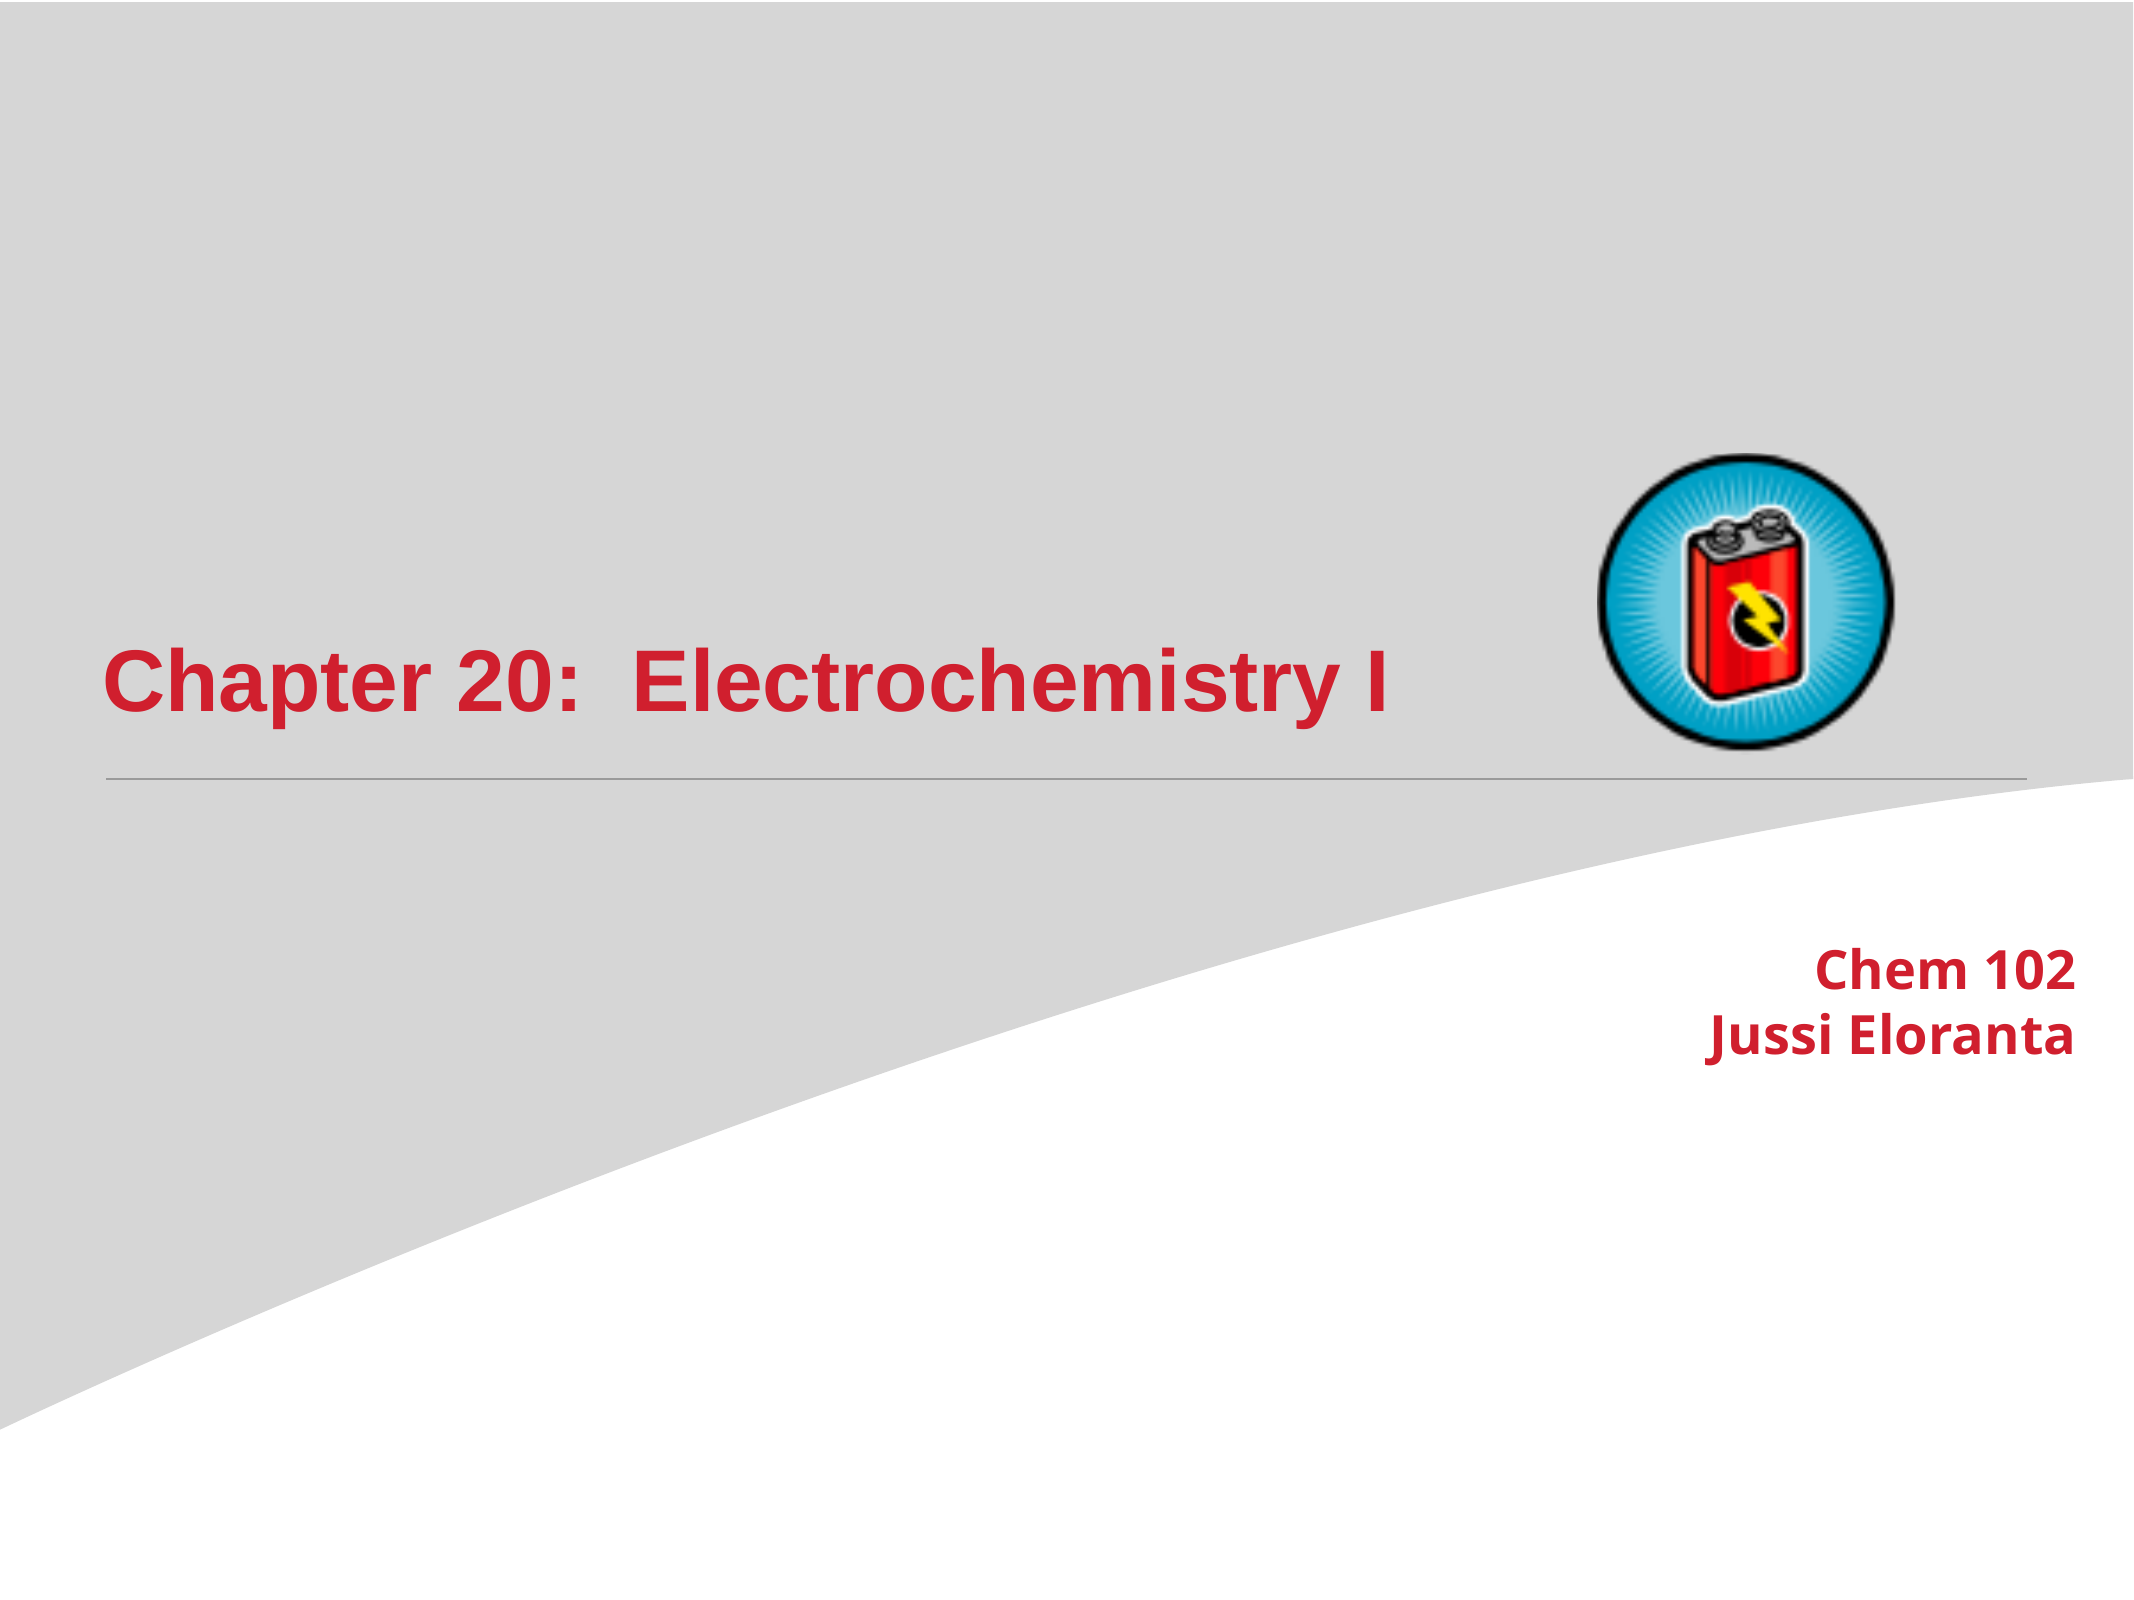

# Chapter 20: Electrochemistry I
Chem 102
Jussi Eloranta